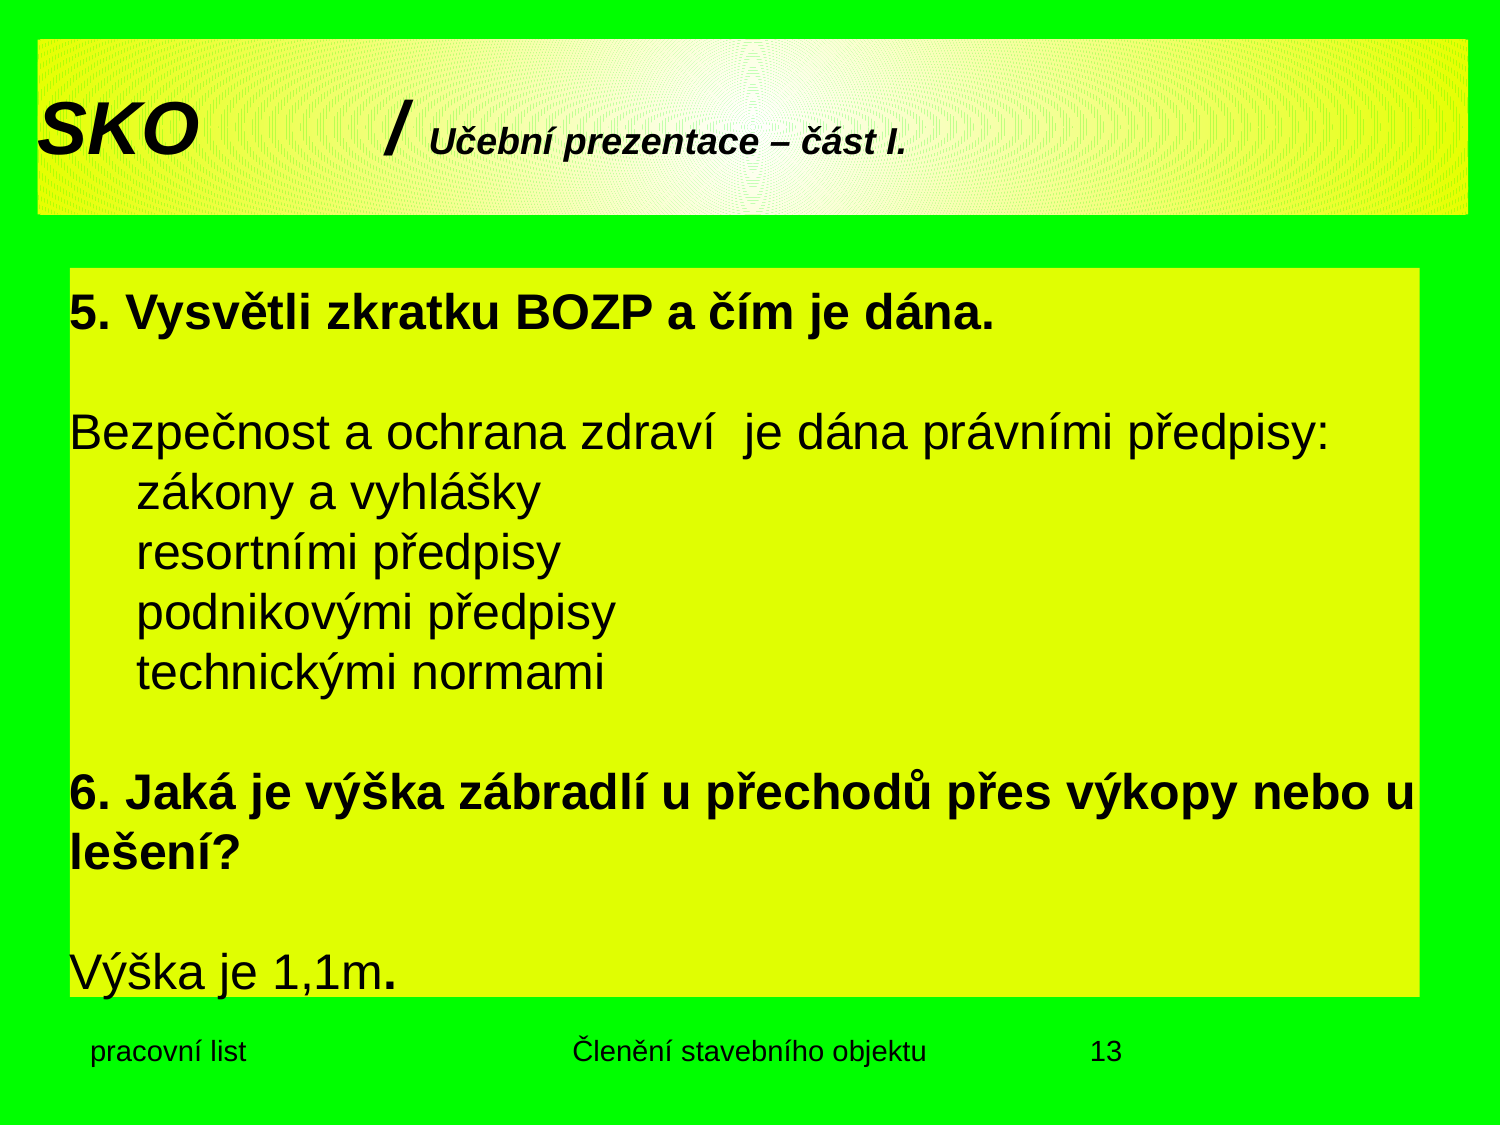

SKO / Učební prezentace – část I.
5. Vysvětli zkratku BOZP a čím je dána.
Bezpečnost a ochrana zdraví je dána právními předpisy:
	zákony a vyhlášky
	resortními předpisy
	podnikovými předpisy
	technickými normami
6. Jaká je výška zábradlí u přechodů přes výkopy nebo u lešení?
Výška je 1,1m.
pracovní list
Členění stavebního objektu